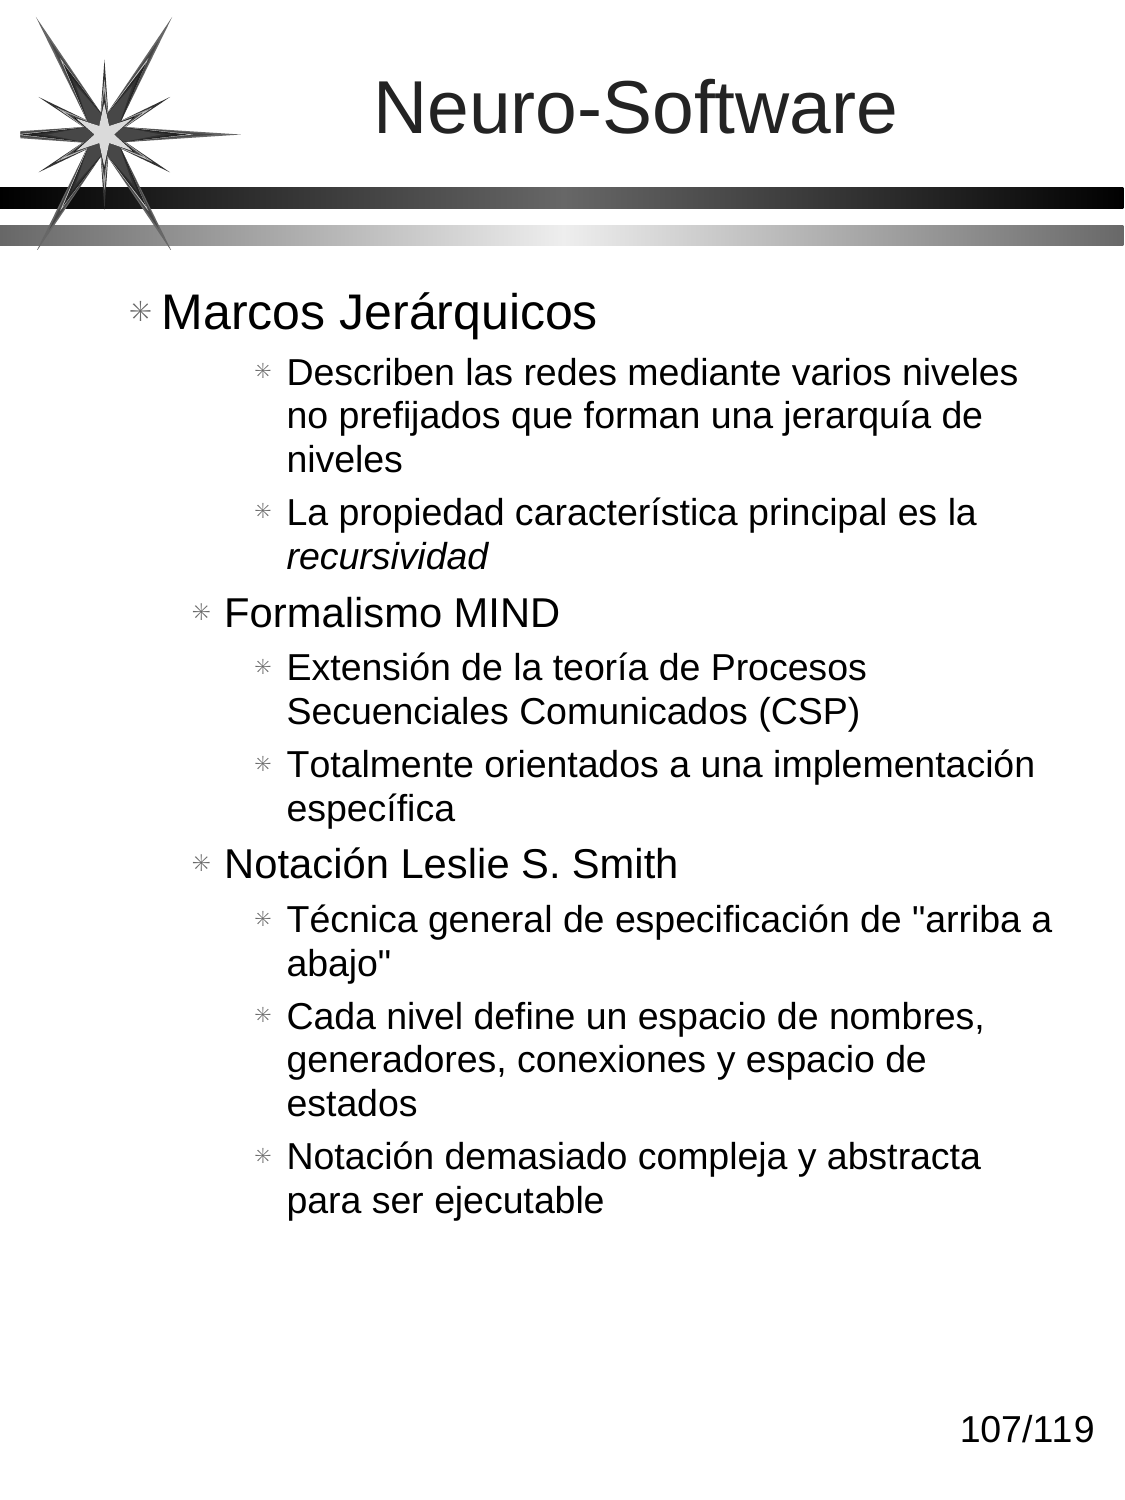

# Neuro-Software
Marcos Jerárquicos
Describen las redes mediante varios niveles no prefijados que forman una jerarquía de niveles
La propiedad característica principal es la recursividad
Formalismo MIND
Extensión de la teoría de Procesos Secuenciales Comunicados (CSP)
Totalmente orientados a una implementación específica
Notación Leslie S. Smith
Técnica general de especificación de "arriba a abajo"
Cada nivel define un espacio de nombres, generadores, conexiones y espacio de estados
Notación demasiado compleja y abstracta para ser ejecutable